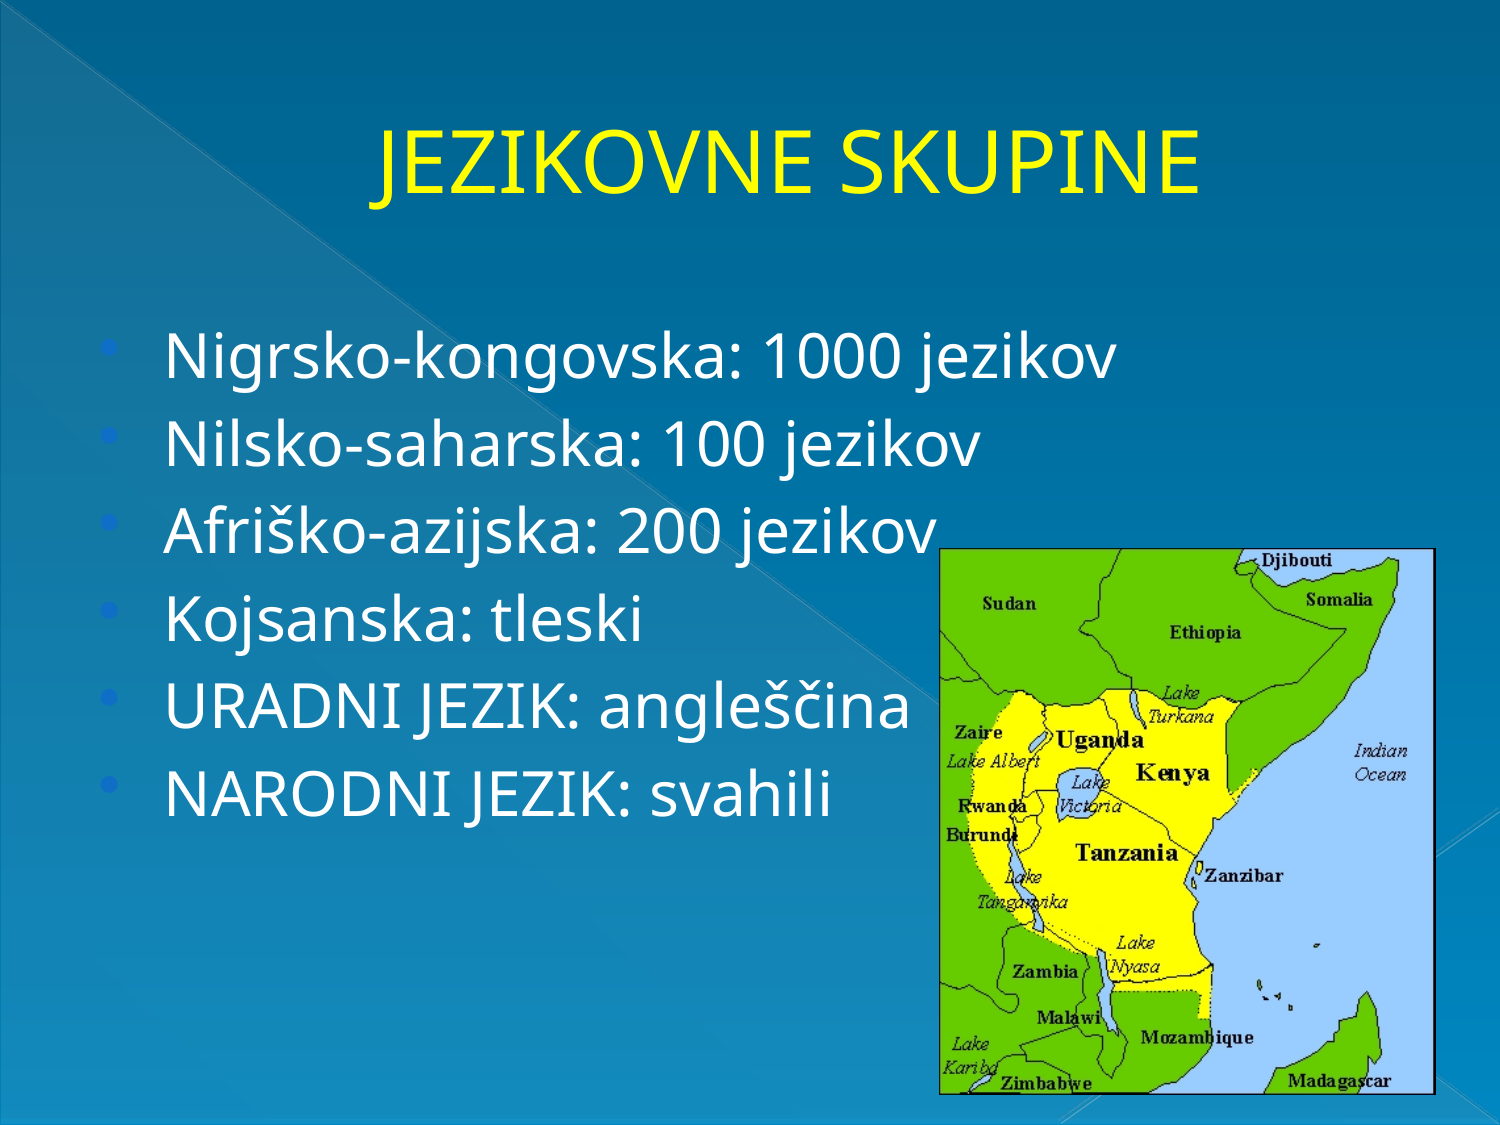

# JEZIKOVNE SKUPINE
Nigrsko-kongovska: 1000 jezikov
Nilsko-saharska: 100 jezikov
Afriško-azijska: 200 jezikov
Kojsanska: tleski
URADNI JEZIK: angleščina
NARODNI JEZIK: svahili